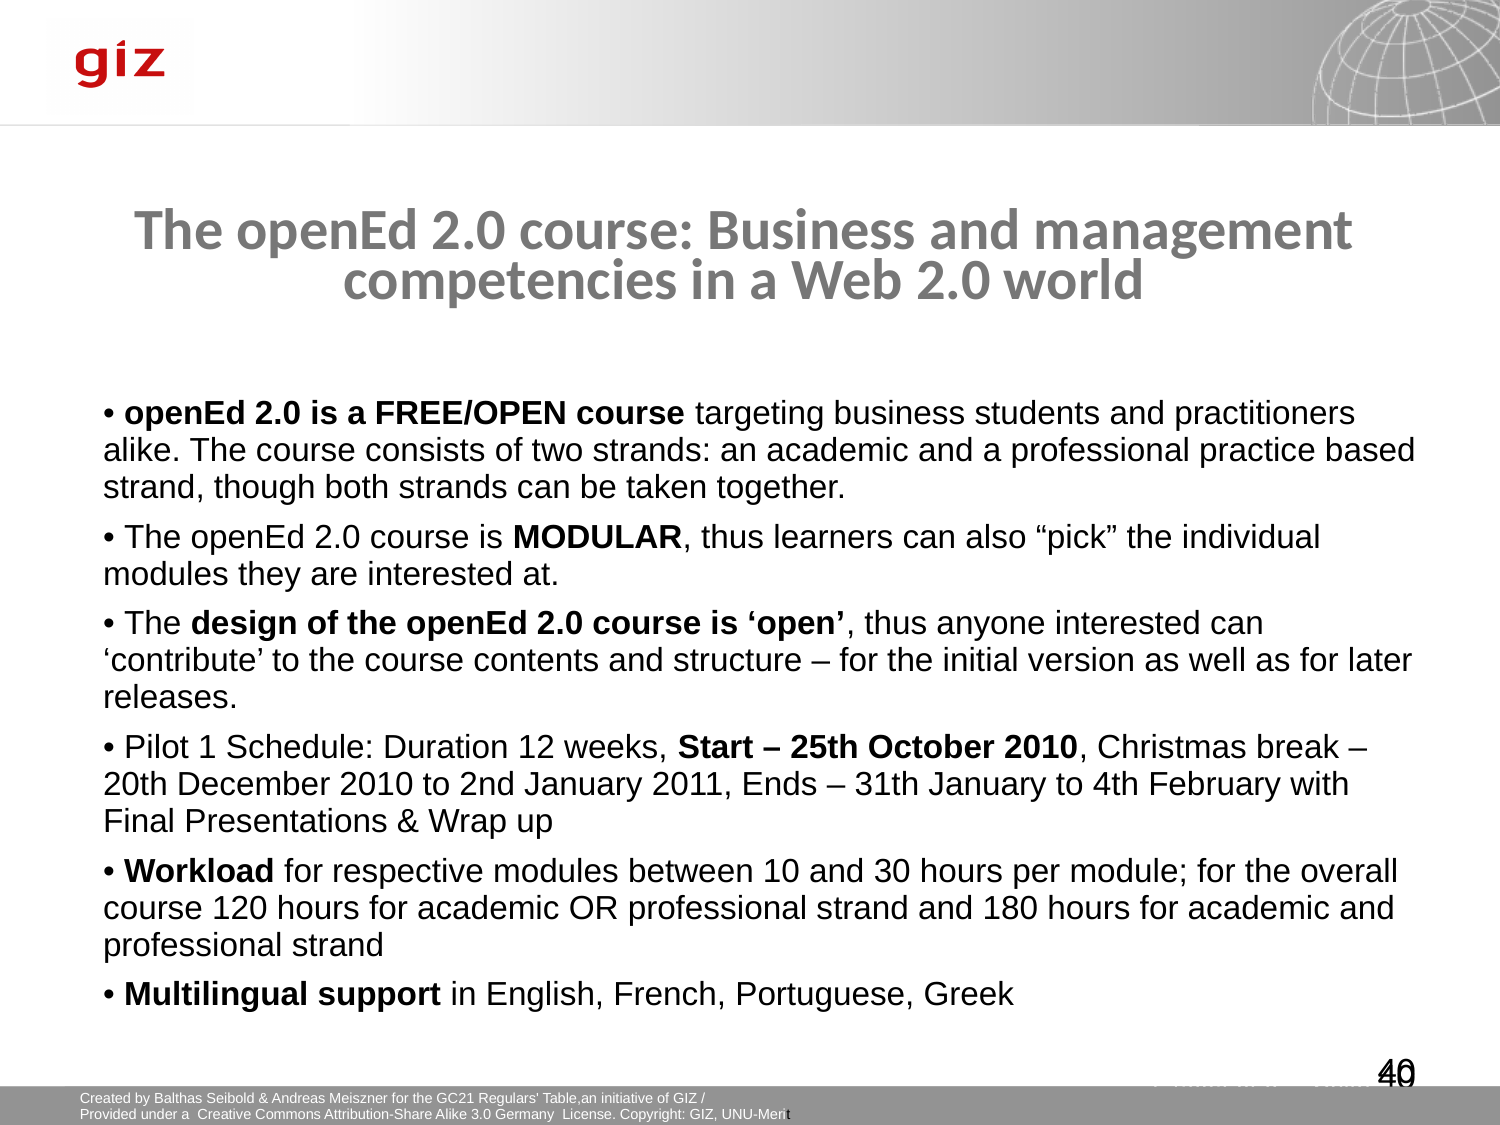

The openEd 2.0 course: Business and management competencies in a Web 2.0 world
• openEd 2.0 is a FREE/OPEN course targeting business students and practitioners alike. The course consists of two strands: an academic and a professional practice based strand, though both strands can be taken together.
• The openEd 2.0 course is MODULAR, thus learners can also “pick” the individual modules they are interested at.
• The design of the openEd 2.0 course is ‘open’, thus anyone interested can ‘contribute’ to the course contents and structure – for the initial version as well as for later releases.
• Pilot 1 Schedule: Duration 12 weeks, Start – 25th October 2010, Christmas break – 20th December 2010 to 2nd January 2011, Ends – 31th January to 4th February with Final Presentations & Wrap up
• Workload for respective modules between 10 and 30 hours per module; for the overall course 120 hours for academic OR professional strand and 180 hours for academic and professional strand
 Multilingual support in English, French, Portuguese, Greek